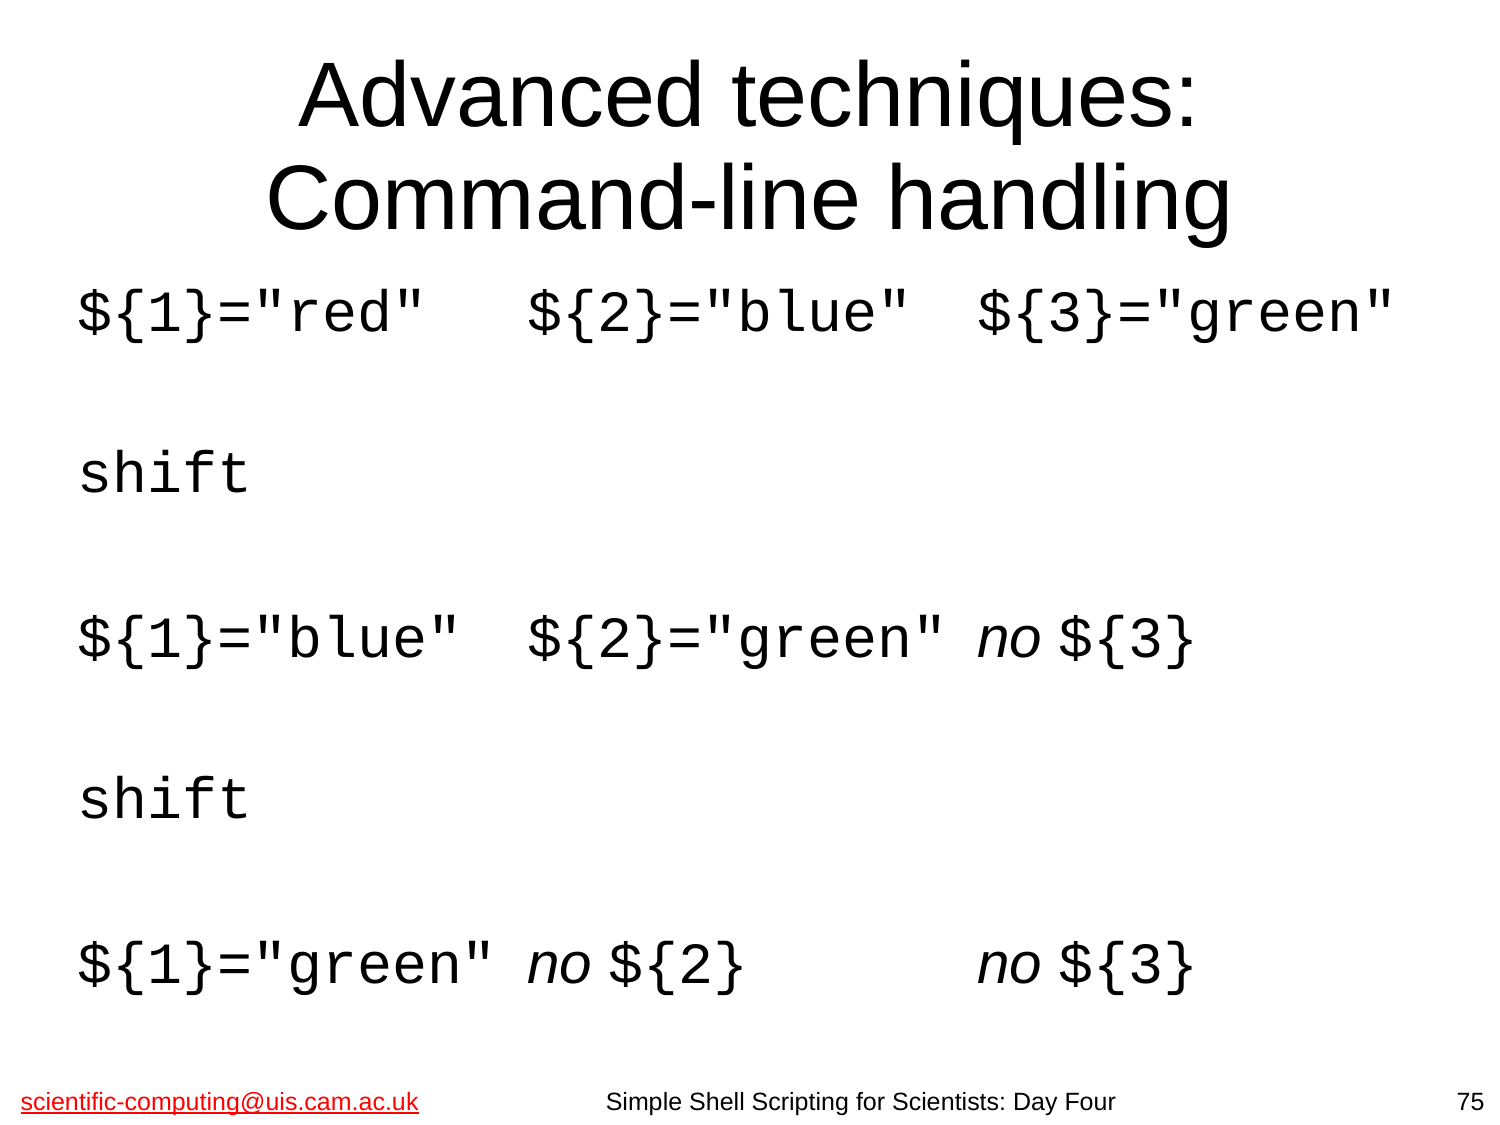

# Advanced techniques: Command-line handling
${1}="red"	${2}="blue"	${3}="green"
shift
${1}="blue"	${2}="green"	no ${3}
shift
${1}="green"	no ${2}		no ${3}
escience-support@ucs.cam.ac.uk	Simple Shell Scripting for Scientists: Day Three
75